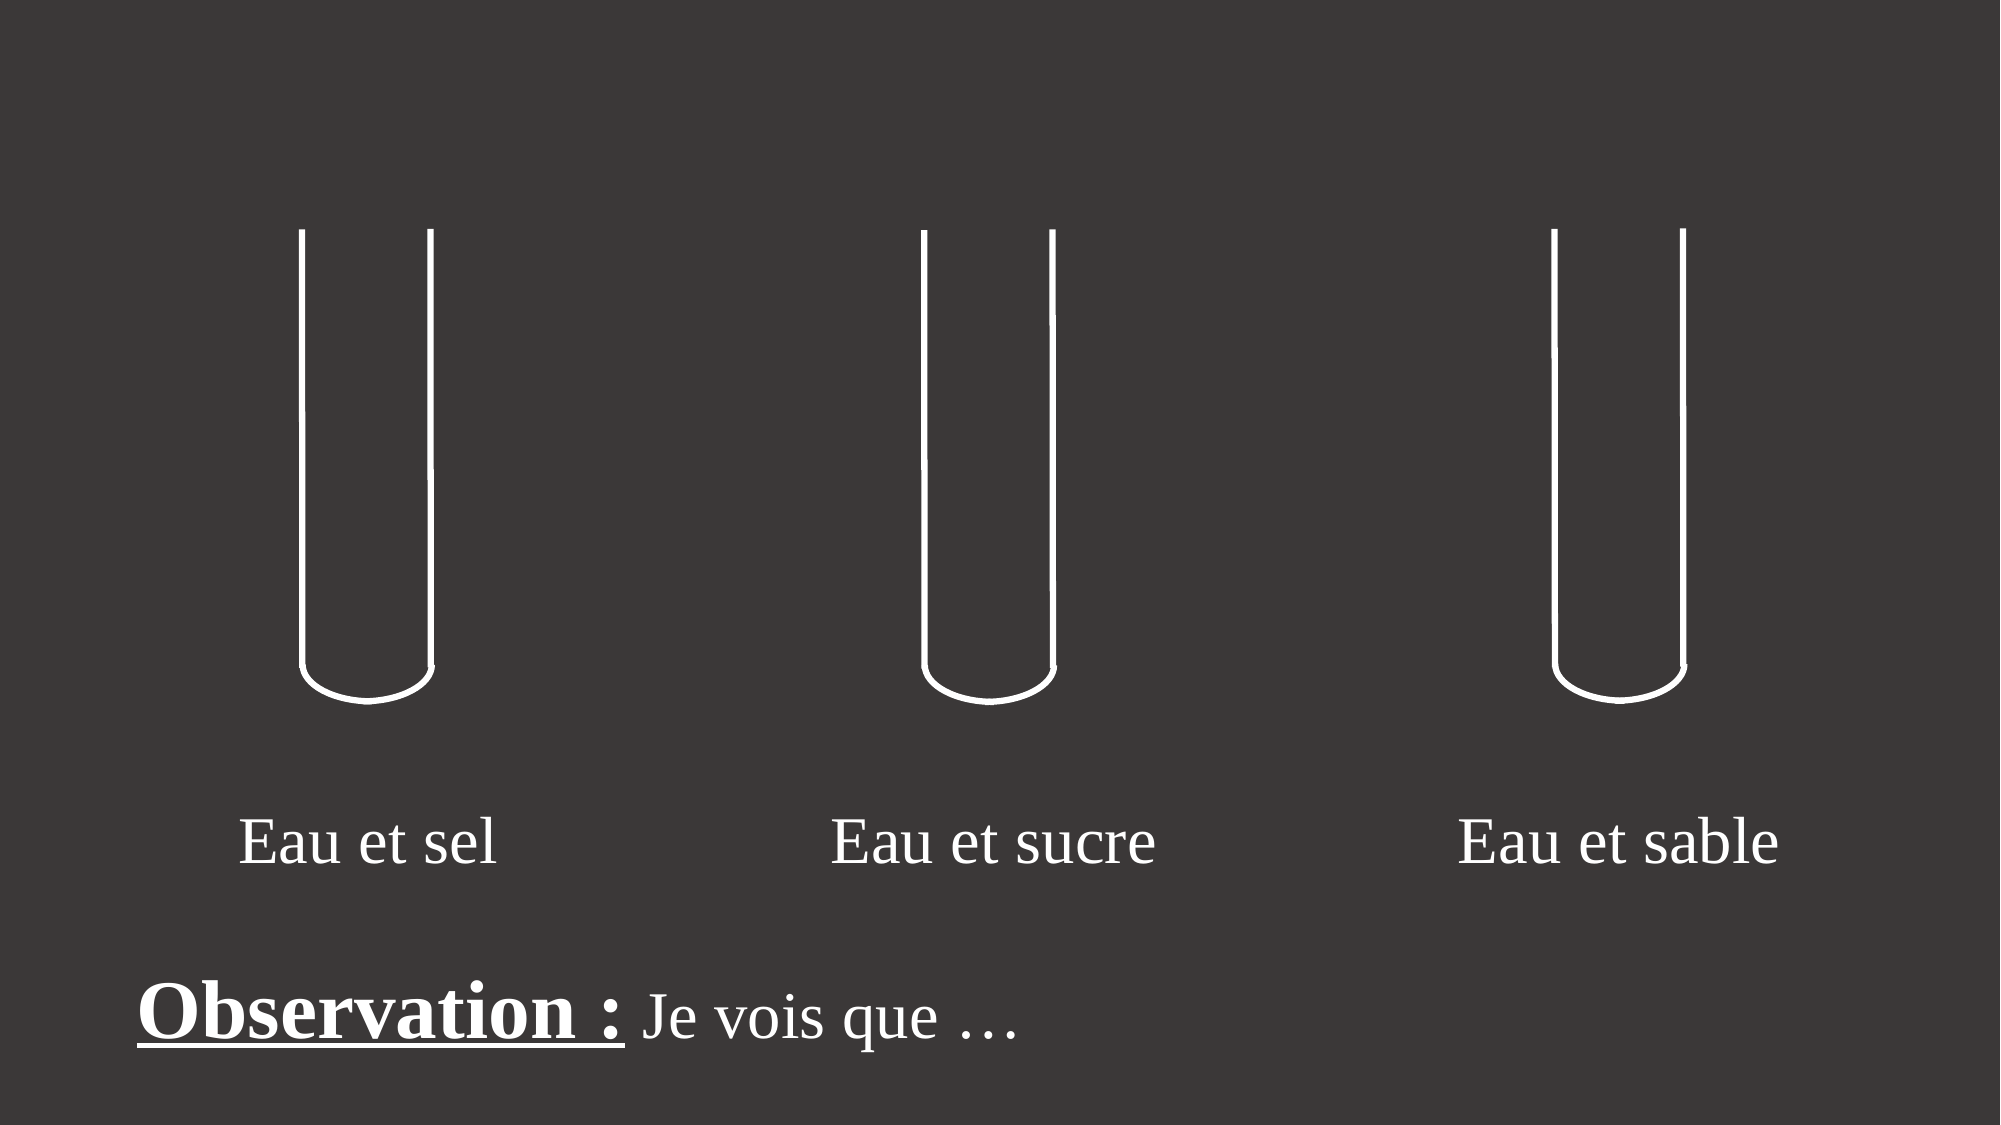

Eau et sel
Eau et sucre
Eau et sable
Observation : Je vois que …